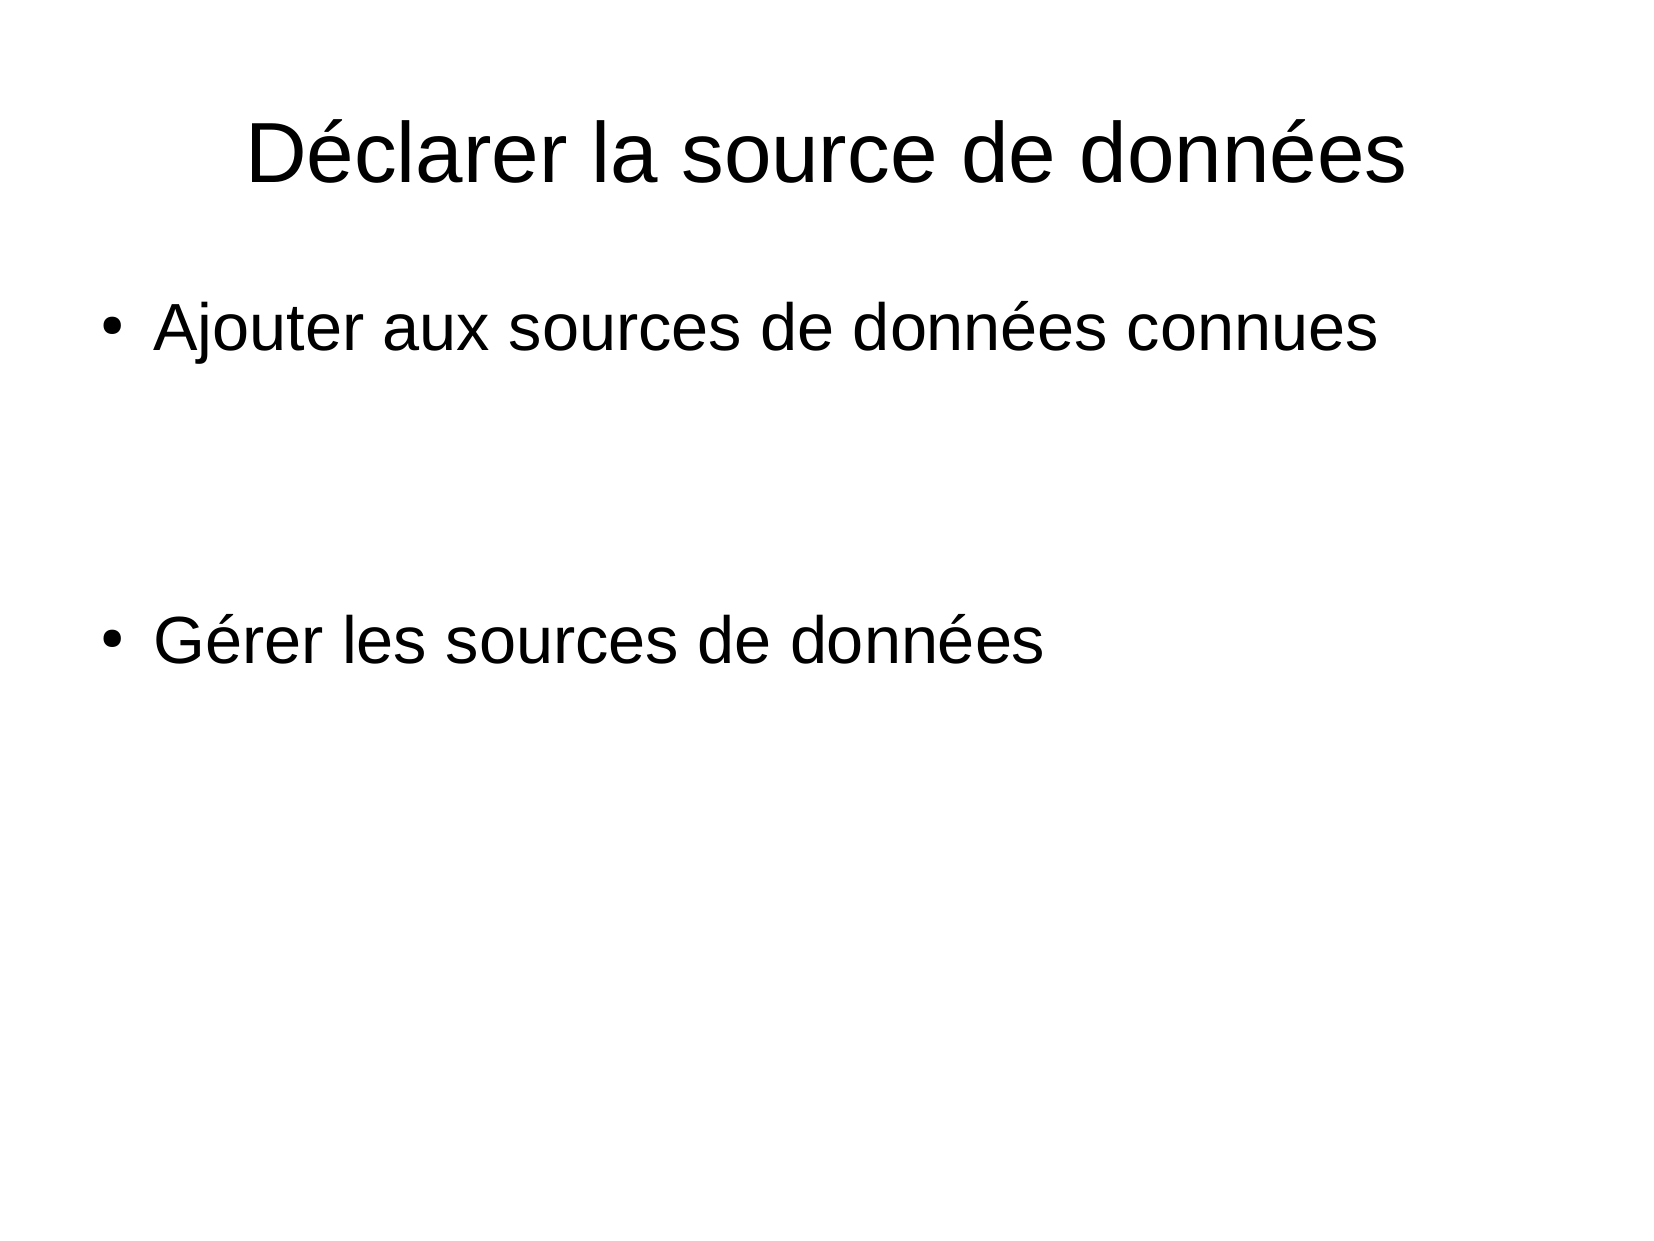

# Déclarer la source de données
Ajouter aux sources de données connues
Gérer les sources de données